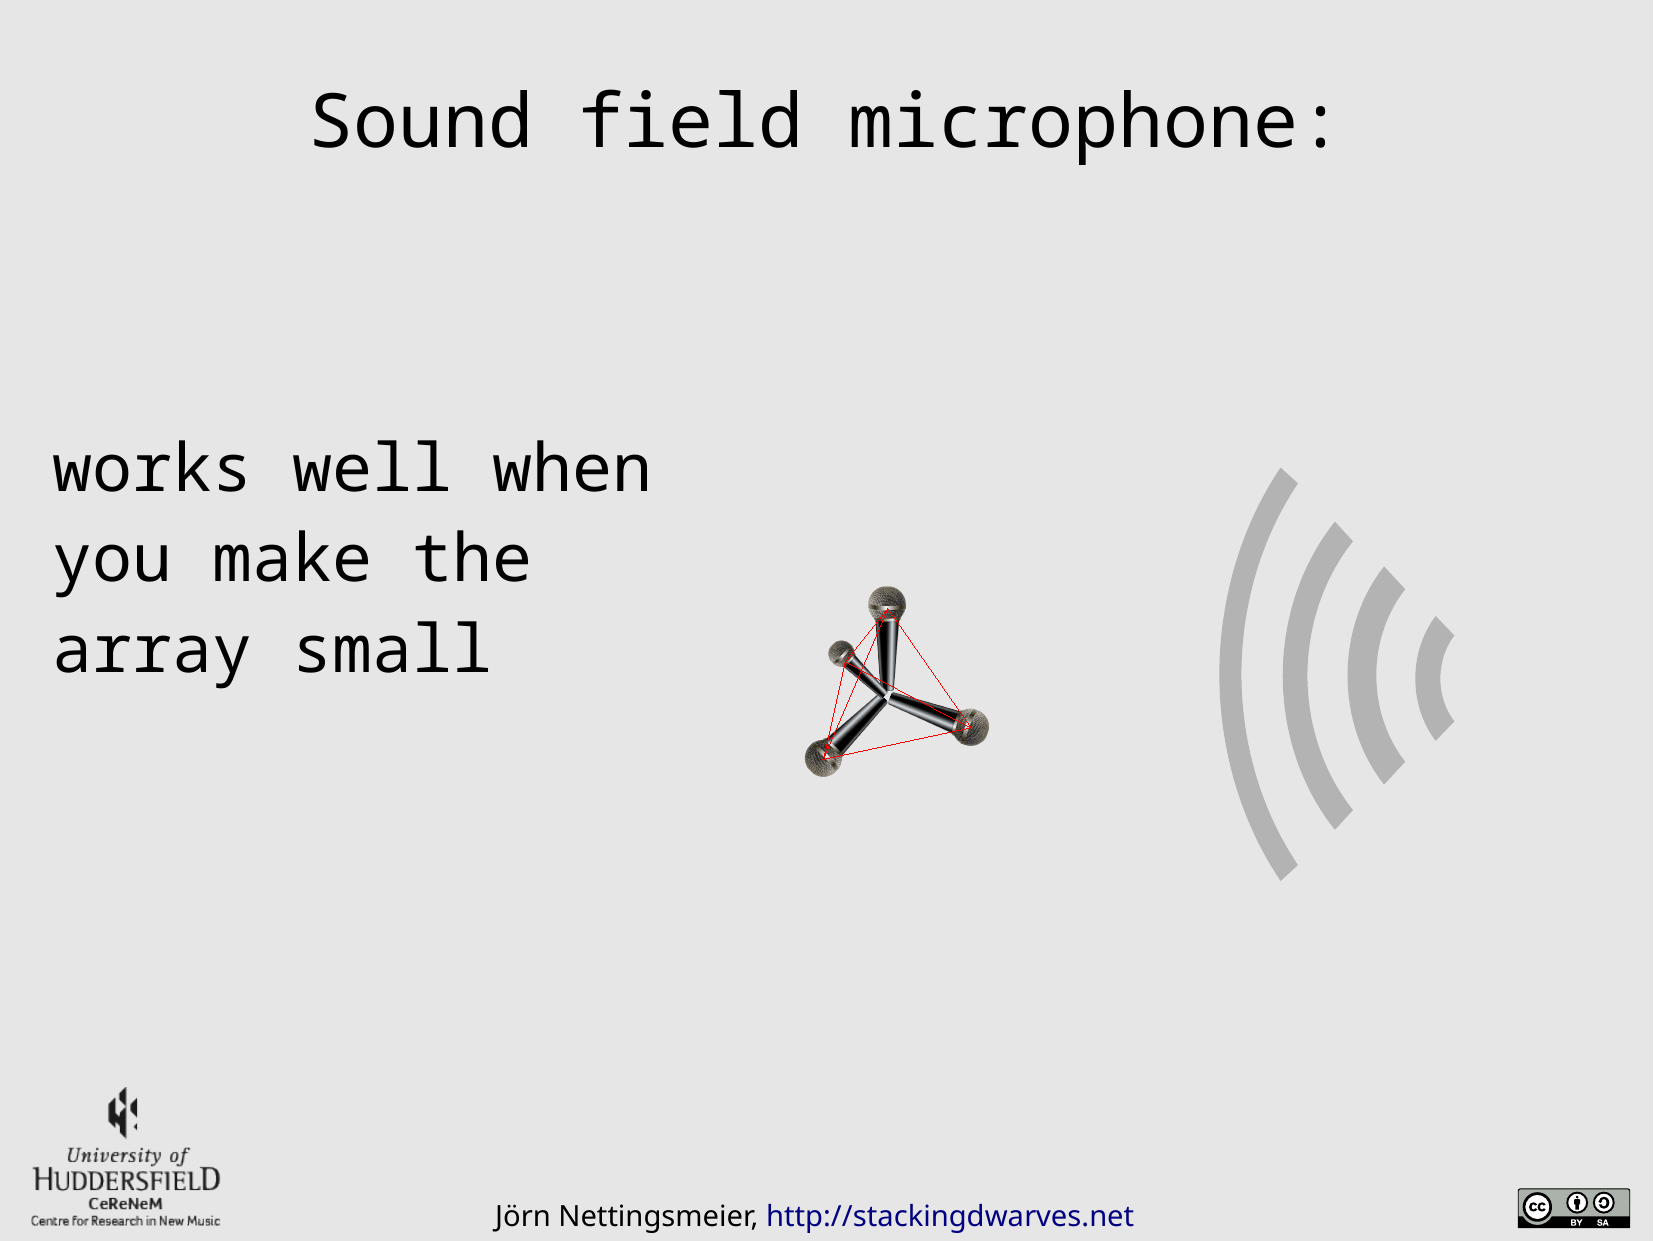

# Sound field microphone:
works well when you make the array small